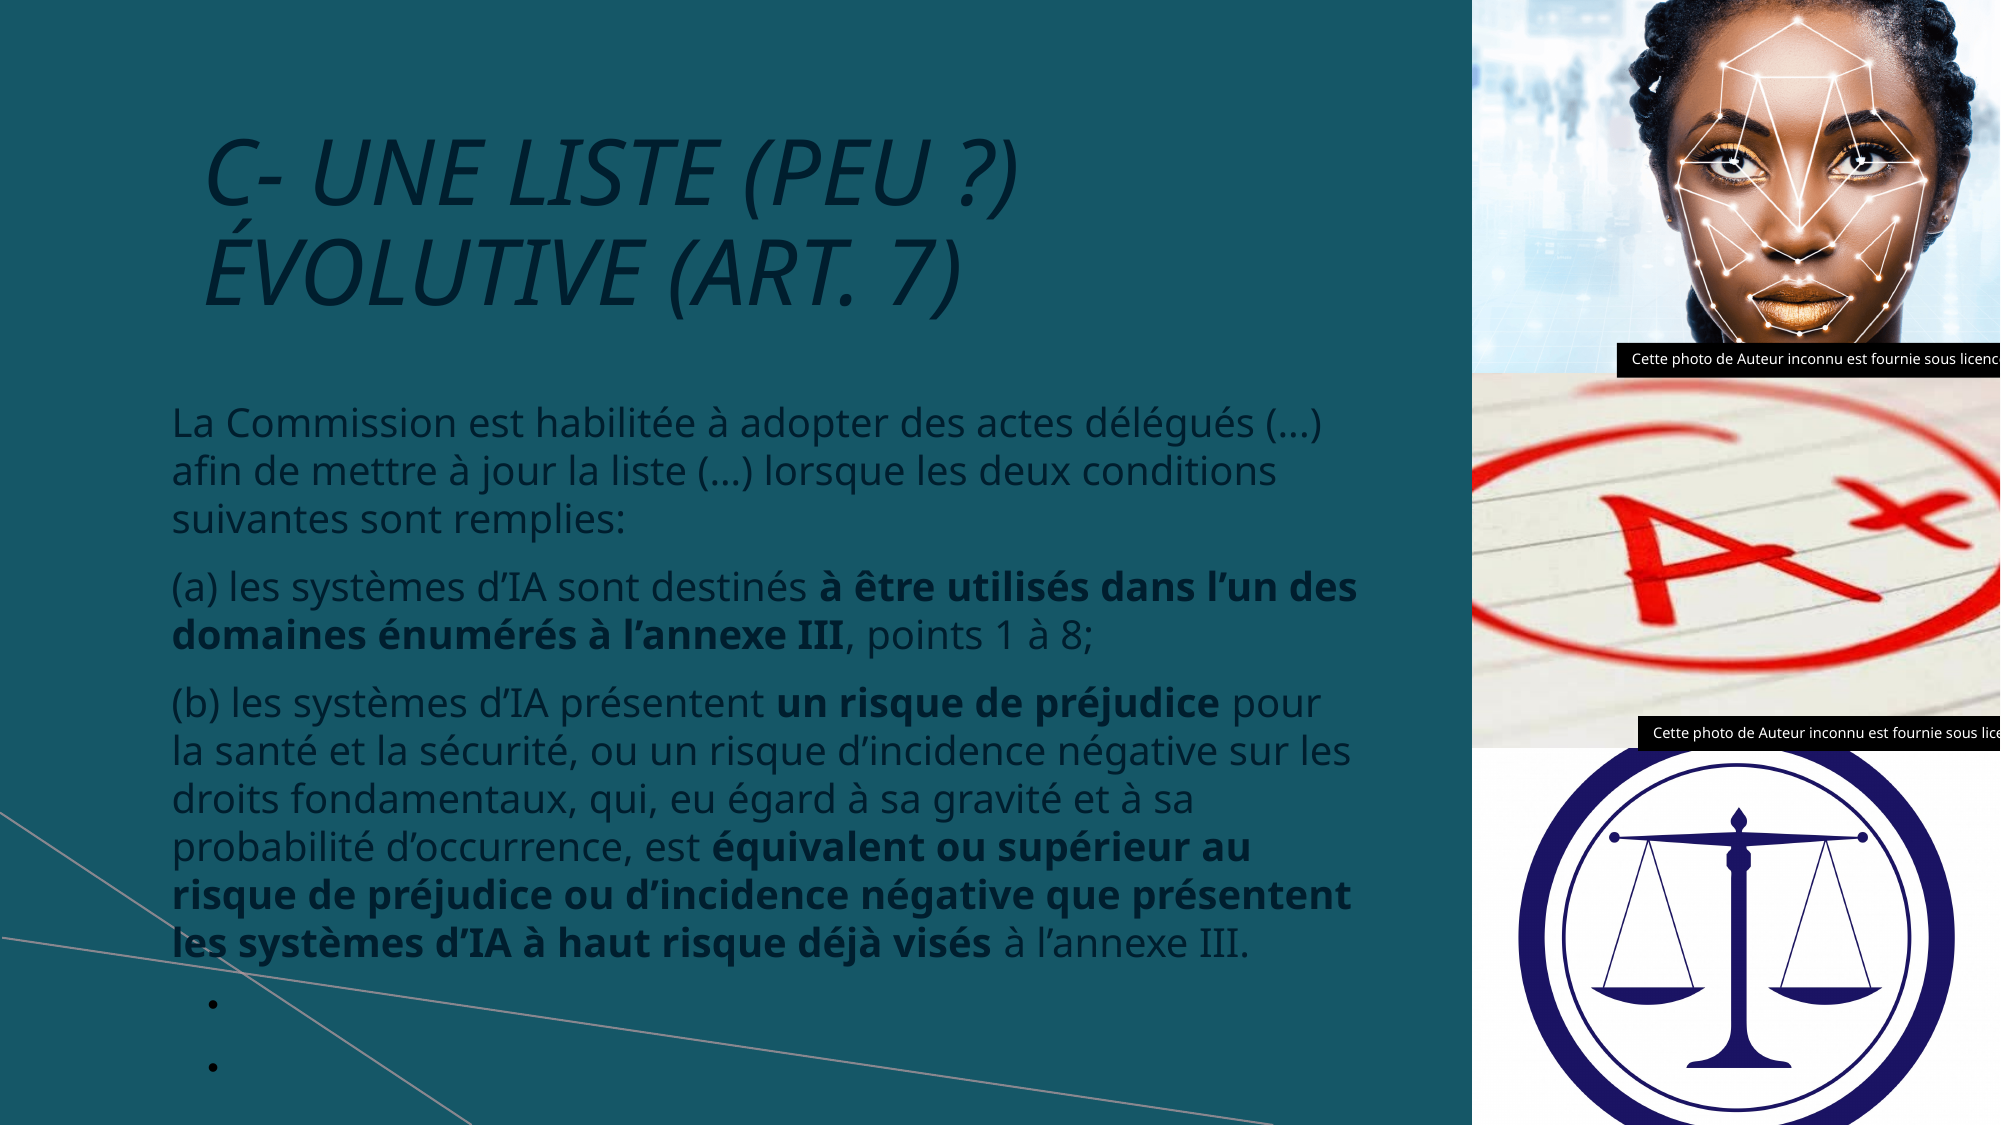

# C- une liste (peu ?) évolutive (art. 7)
Cette photo de Auteur inconnu est fournie sous licence CC BY-ND.
La Commission est habilitée à adopter des actes délégués (...) afin de mettre à jour la liste (…) lorsque les deux conditions suivantes sont remplies:
(a) les systèmes d’IA sont destinés à être utilisés dans l’un des domaines énumérés à l’annexe III, points 1 à 8;
(b) les systèmes d’IA présentent un risque de préjudice pour la santé et la sécurité, ou un risque d’incidence négative sur les droits fondamentaux, qui, eu égard à sa gravité et à sa probabilité d’occurrence, est équivalent ou supérieur au risque de préjudice ou d’incidence négative que présentent les systèmes d’IA à haut risque déjà visés à l’annexe III.
Cette photo de Auteur inconnu est fournie sous licence CC BY.